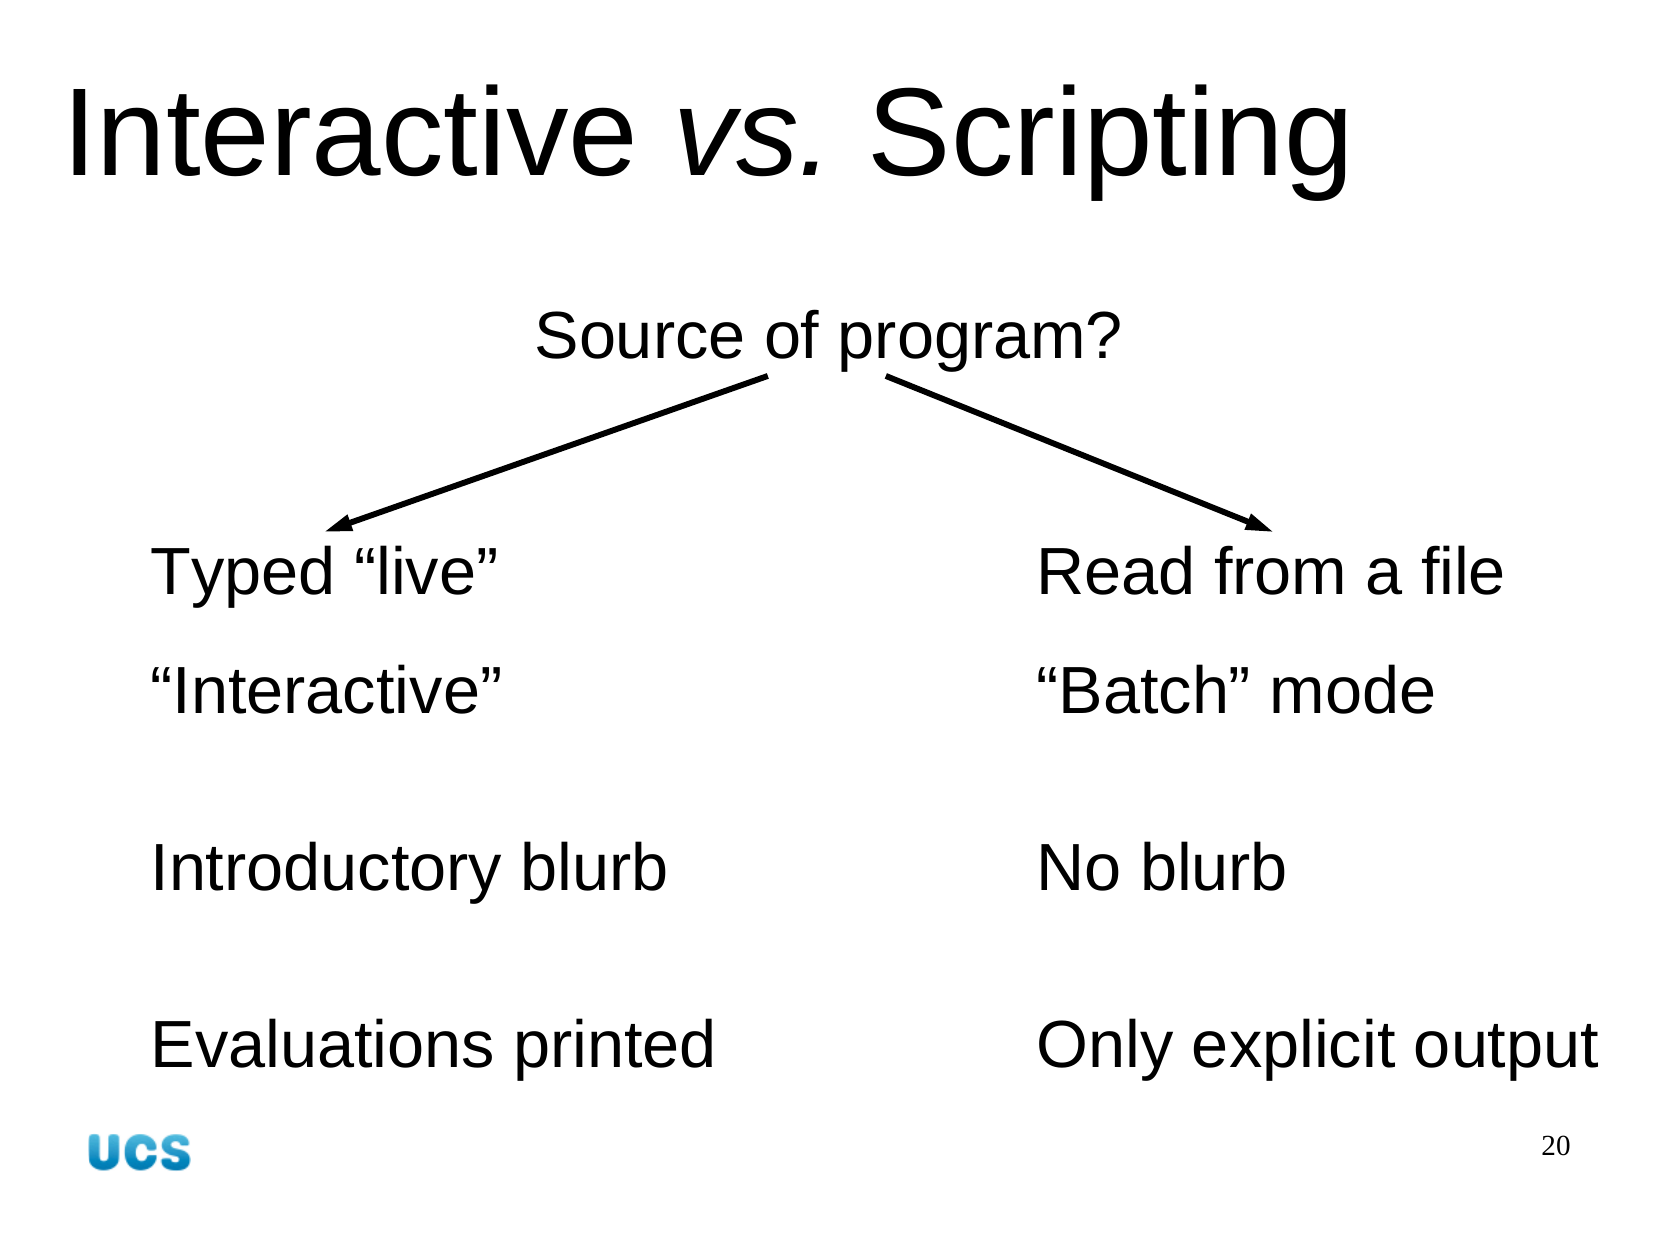

Interactive vs. Scripting
Source of program?
Typed “live”
Read from a file
“Interactive”
“Batch” mode
Introductory blurb
No blurb
Evaluations printed
Only explicit output
20